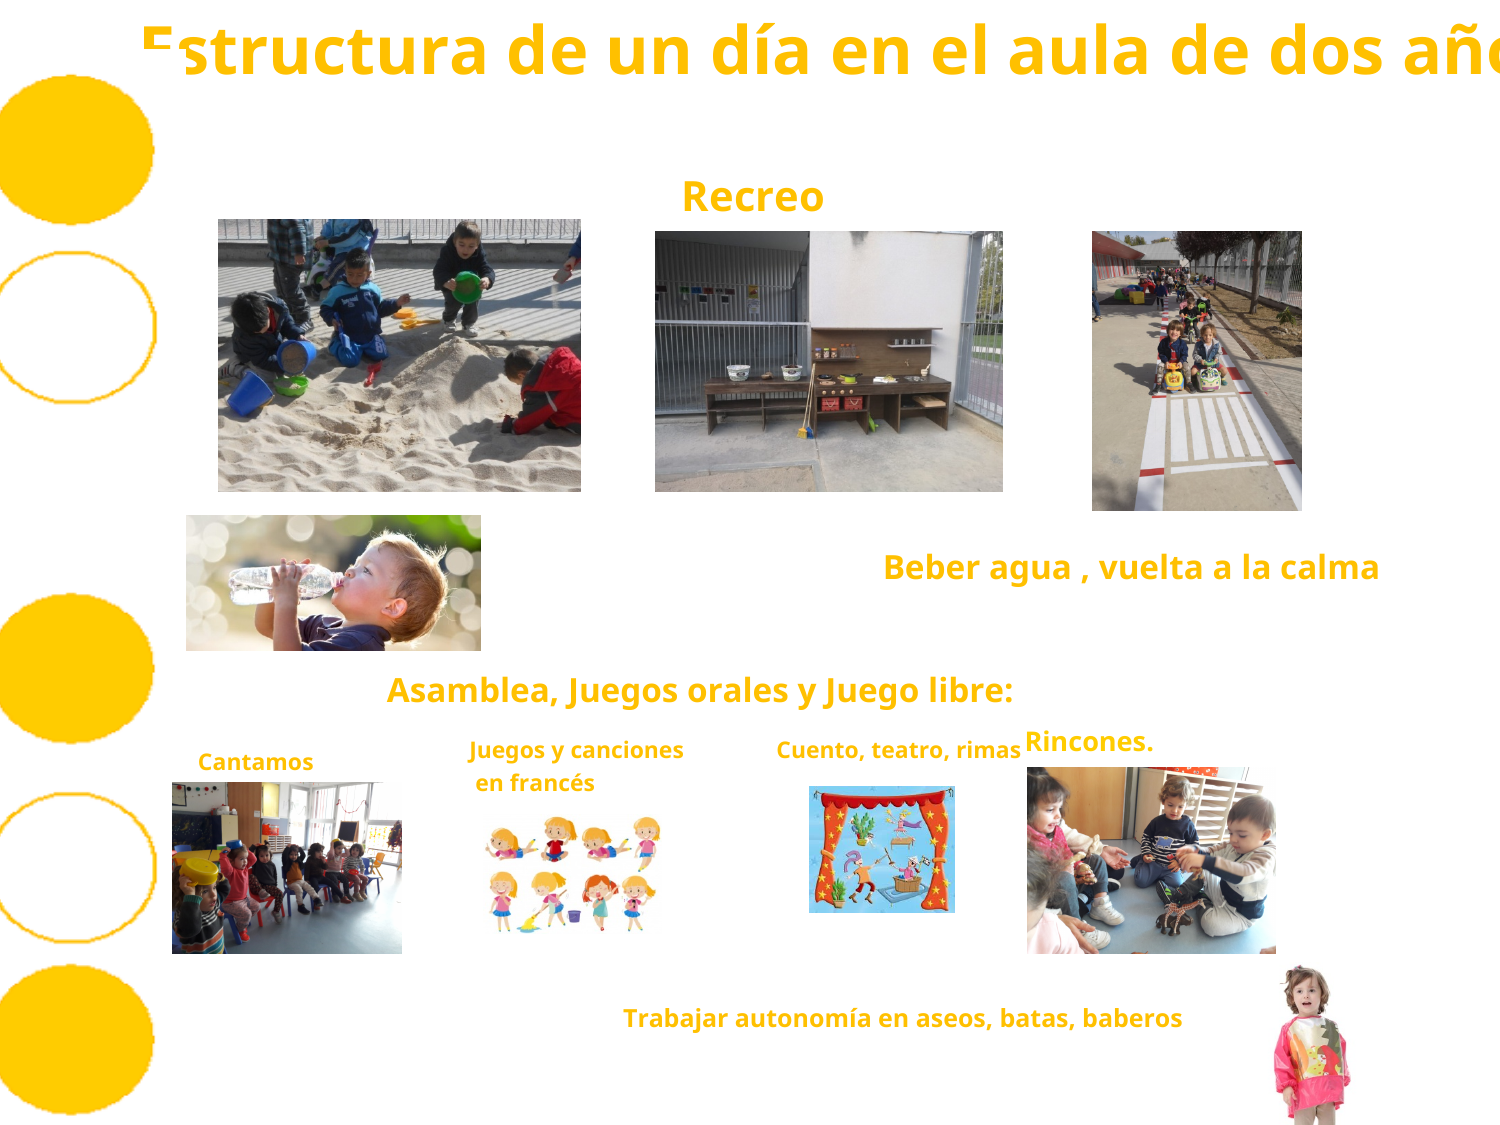

Estructura de un día en el aula de dos años
Recreo
Beber agua , vuelta a la calma
Asamblea, Juegos orales y Juego libre:
Rincones.
Juegos y canciones
 en francés
Cuento, teatro, rimas
Cantamos
Trabajar autonomía en aseos, batas, baberos